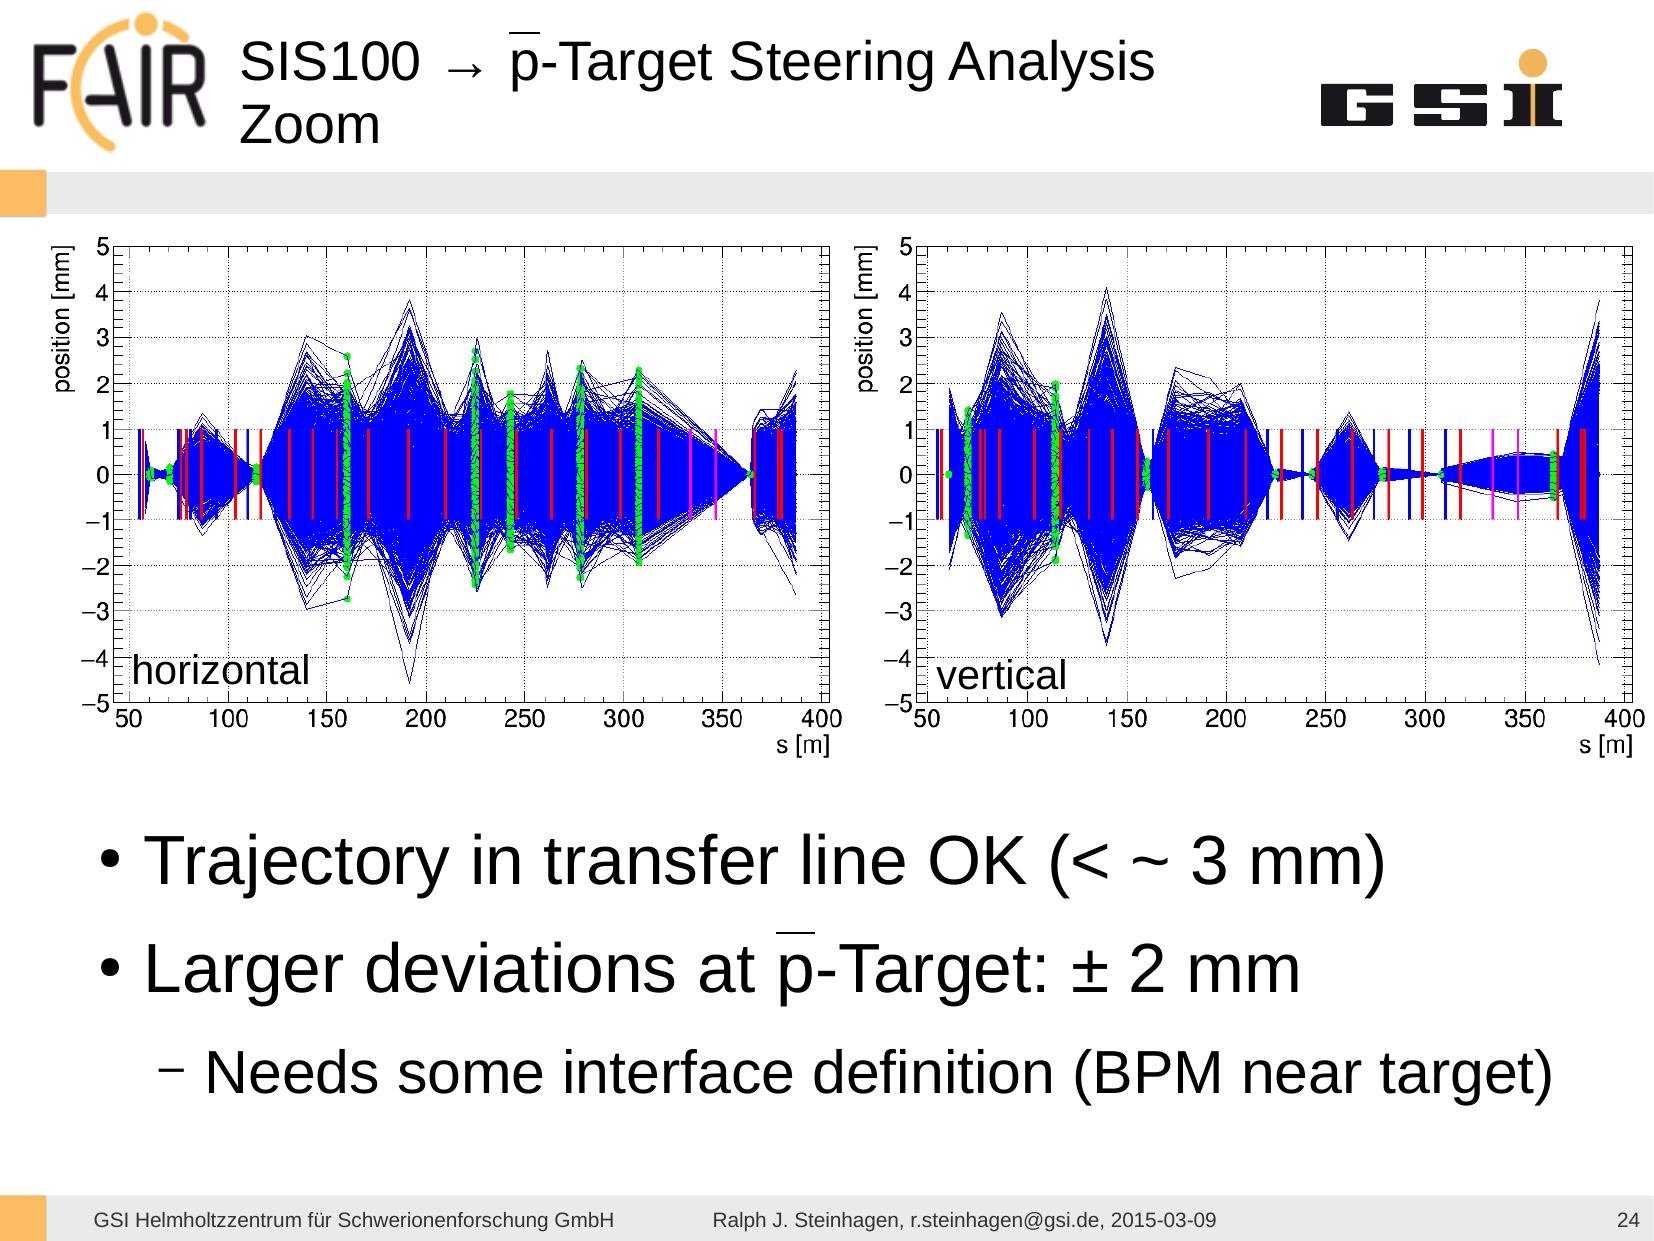

# SIS100 → p-Target Steering Analysis Zoom
horizontal
vertical
Trajectory in transfer line OK (< ~ 3 mm)
Larger deviations at p-Target: ± 2 mm
Needs some interface definition (BPM near target)